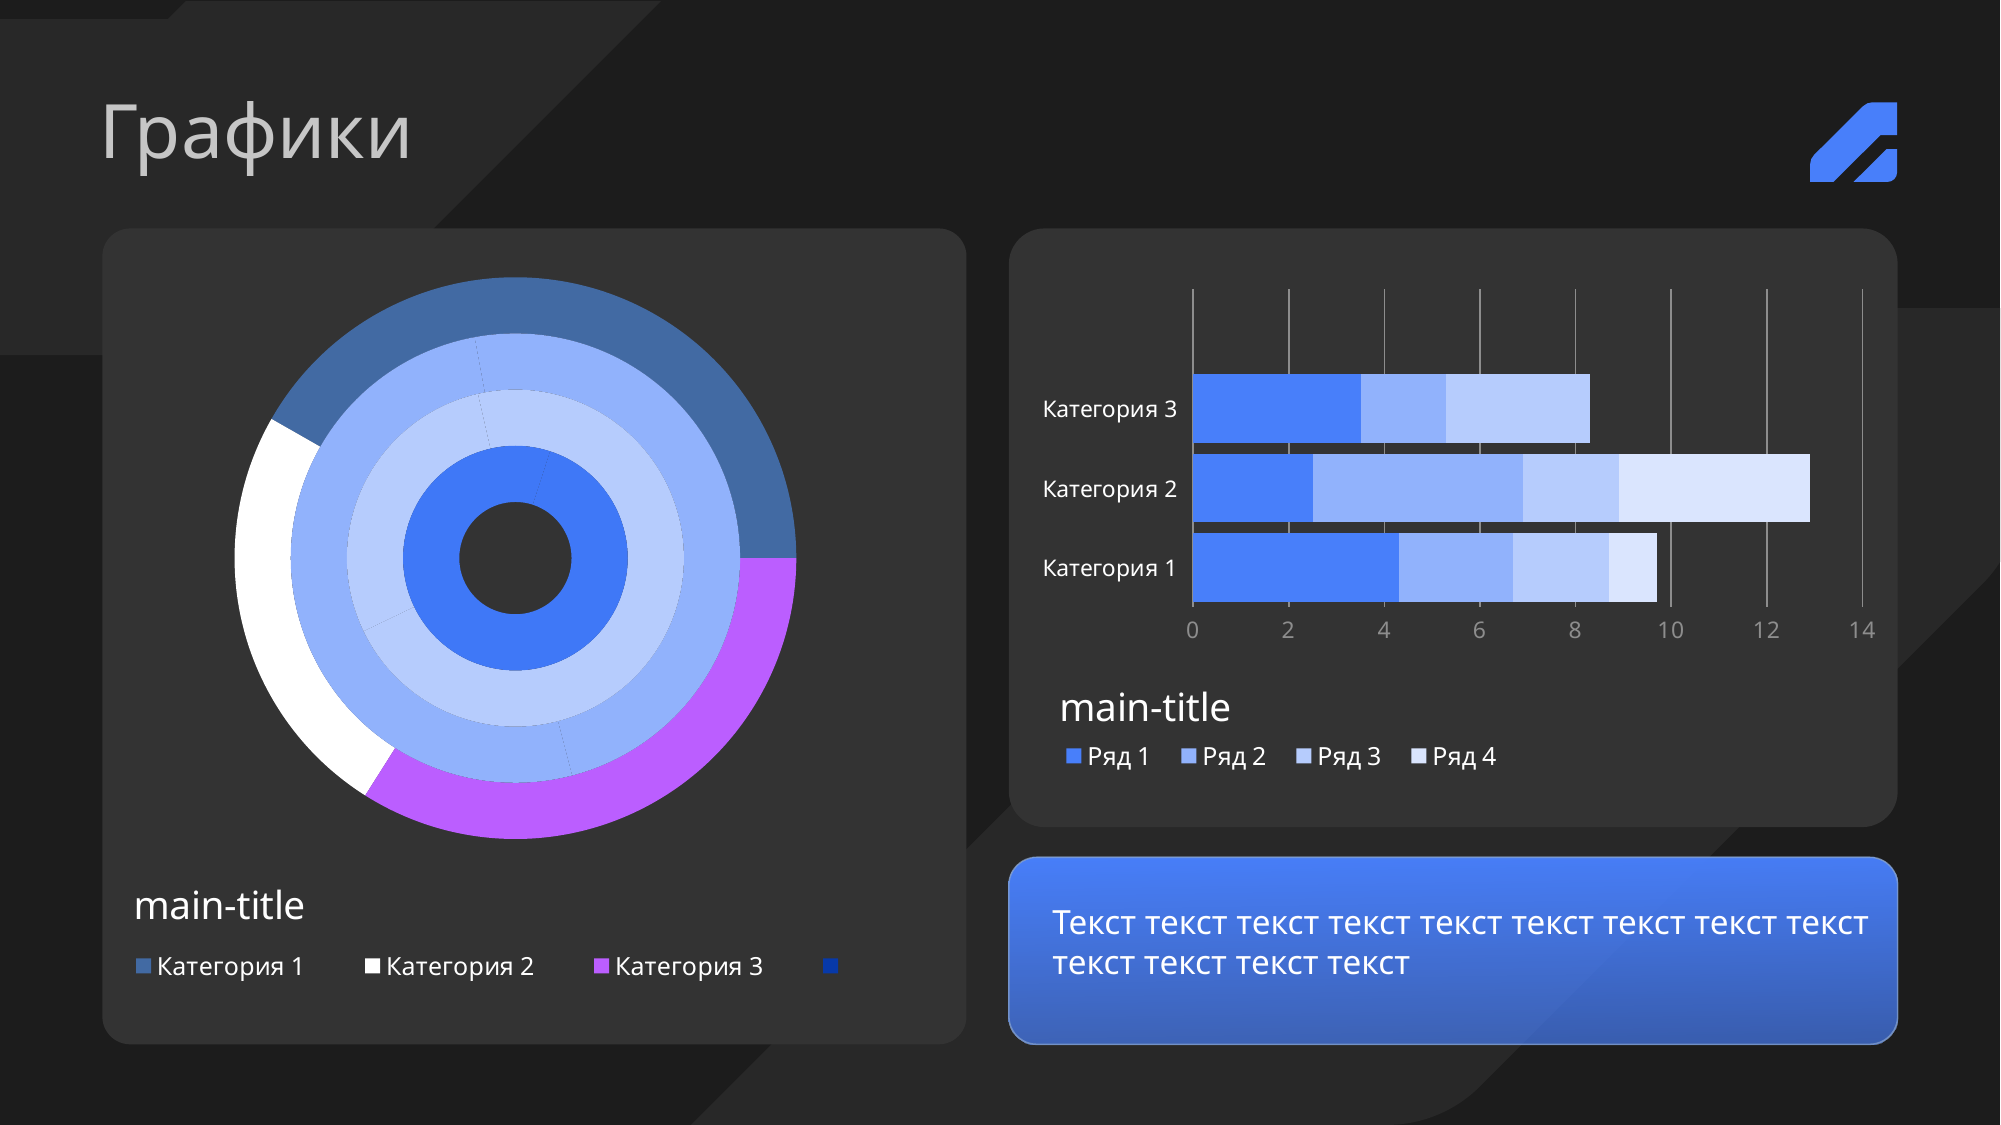

# Графики
### Chart: main-title
| Category | Ряд 1 | Ряд 2 | Ряд 3 | Ряд 4 |
|---|---|---|---|---|
| Категория 1 | 4.3 | 2.4 | 2.0 | 1.0 |
| Категория 2 | 2.5 | 4.4 | 2.0 | 4.0 |
| Категория 3 | 3.5 | 1.8 | 3.0 | 0.0 |
| None | None | None | None | None |
### Chart: main-title
| Category | Ряд 1 | Ряд 2 | Ряд 3 | Ряд 4 |
|---|---|---|---|---|
| Категория 1 | 4.3 | 2.4 | 2.0 | 1.0 |
| Категория 2 | 2.5 | 4.4 | 2.0 | 4.0 |
| Категория 3 | 3.5 | 1.8 | 3.0 | 0.0 |
| None | None | None | None | None |
Текст текст текст текст текст текст текст текст текст текст текст текст текст